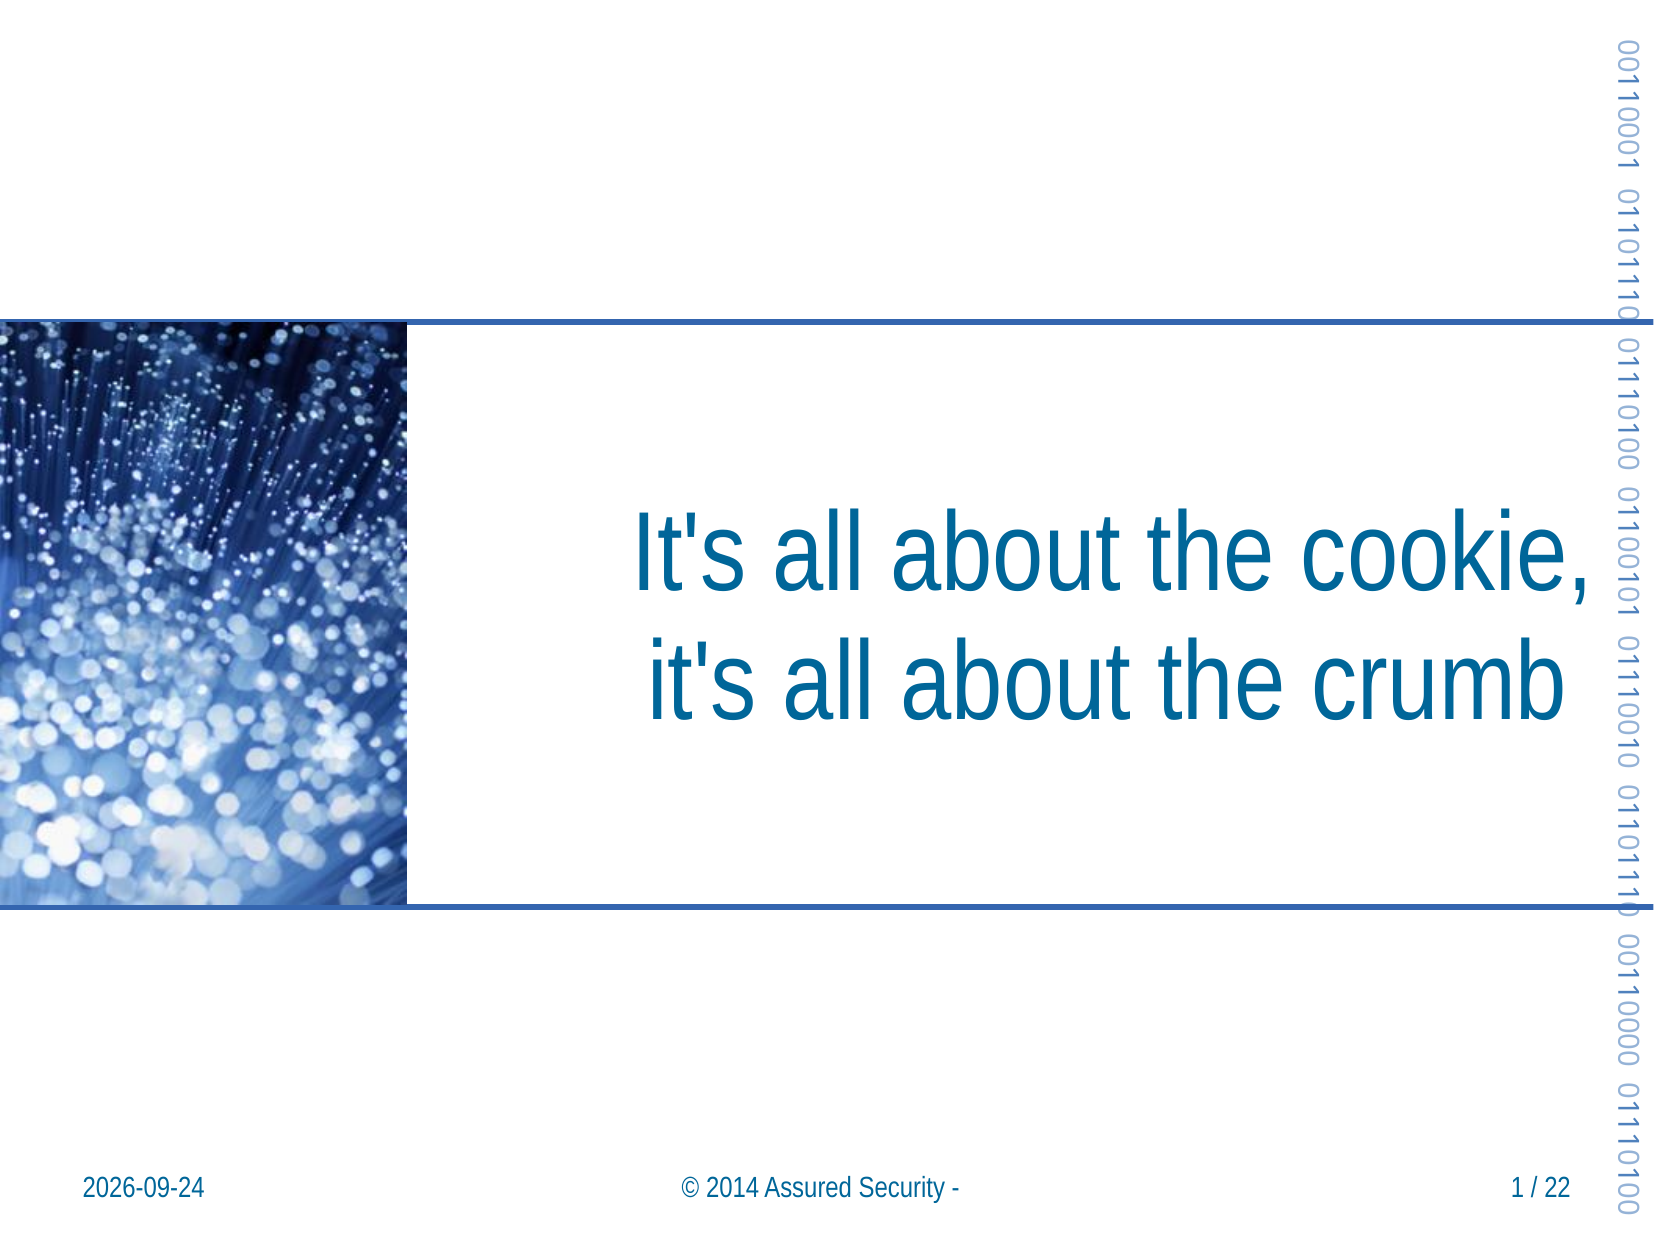

# It's all about the cookie,
it's all about the crumb
© 2014 InterNOT
1